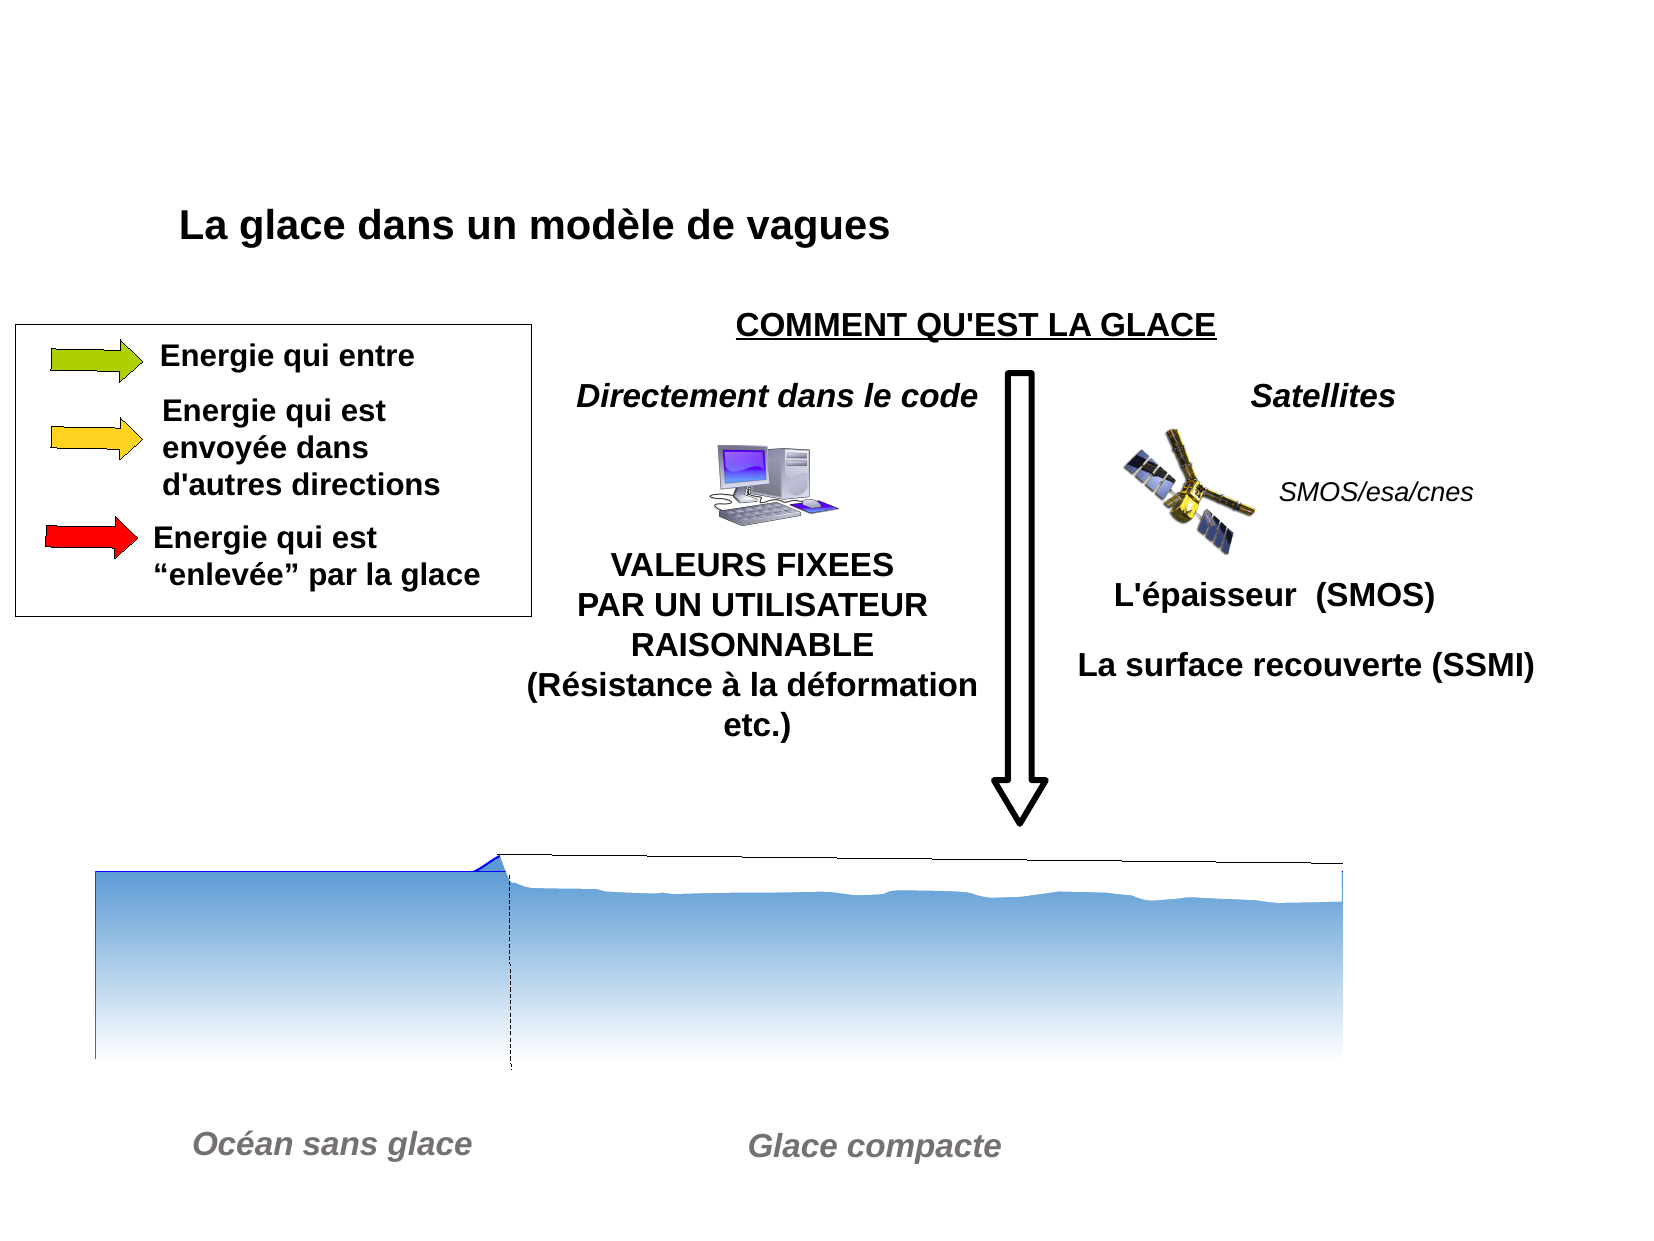

La glace dans un modèle de vagues
COMMENT QU'EST LA GLACE
Energie qui entre
Directement dans le code
Satellites
Energie qui est envoyée dans d'autres directions
SMOS/esa/cnes
Energie qui est “enlevée” par la glace
VALEURS FIXEES
PAR UN UTILISATEUR
RAISONNABLE
(Résistance à la déformation
 etc.)
L'épaisseur (SMOS)
La surface recouverte (SSMI)
 Océan sans glace
Glace compacte